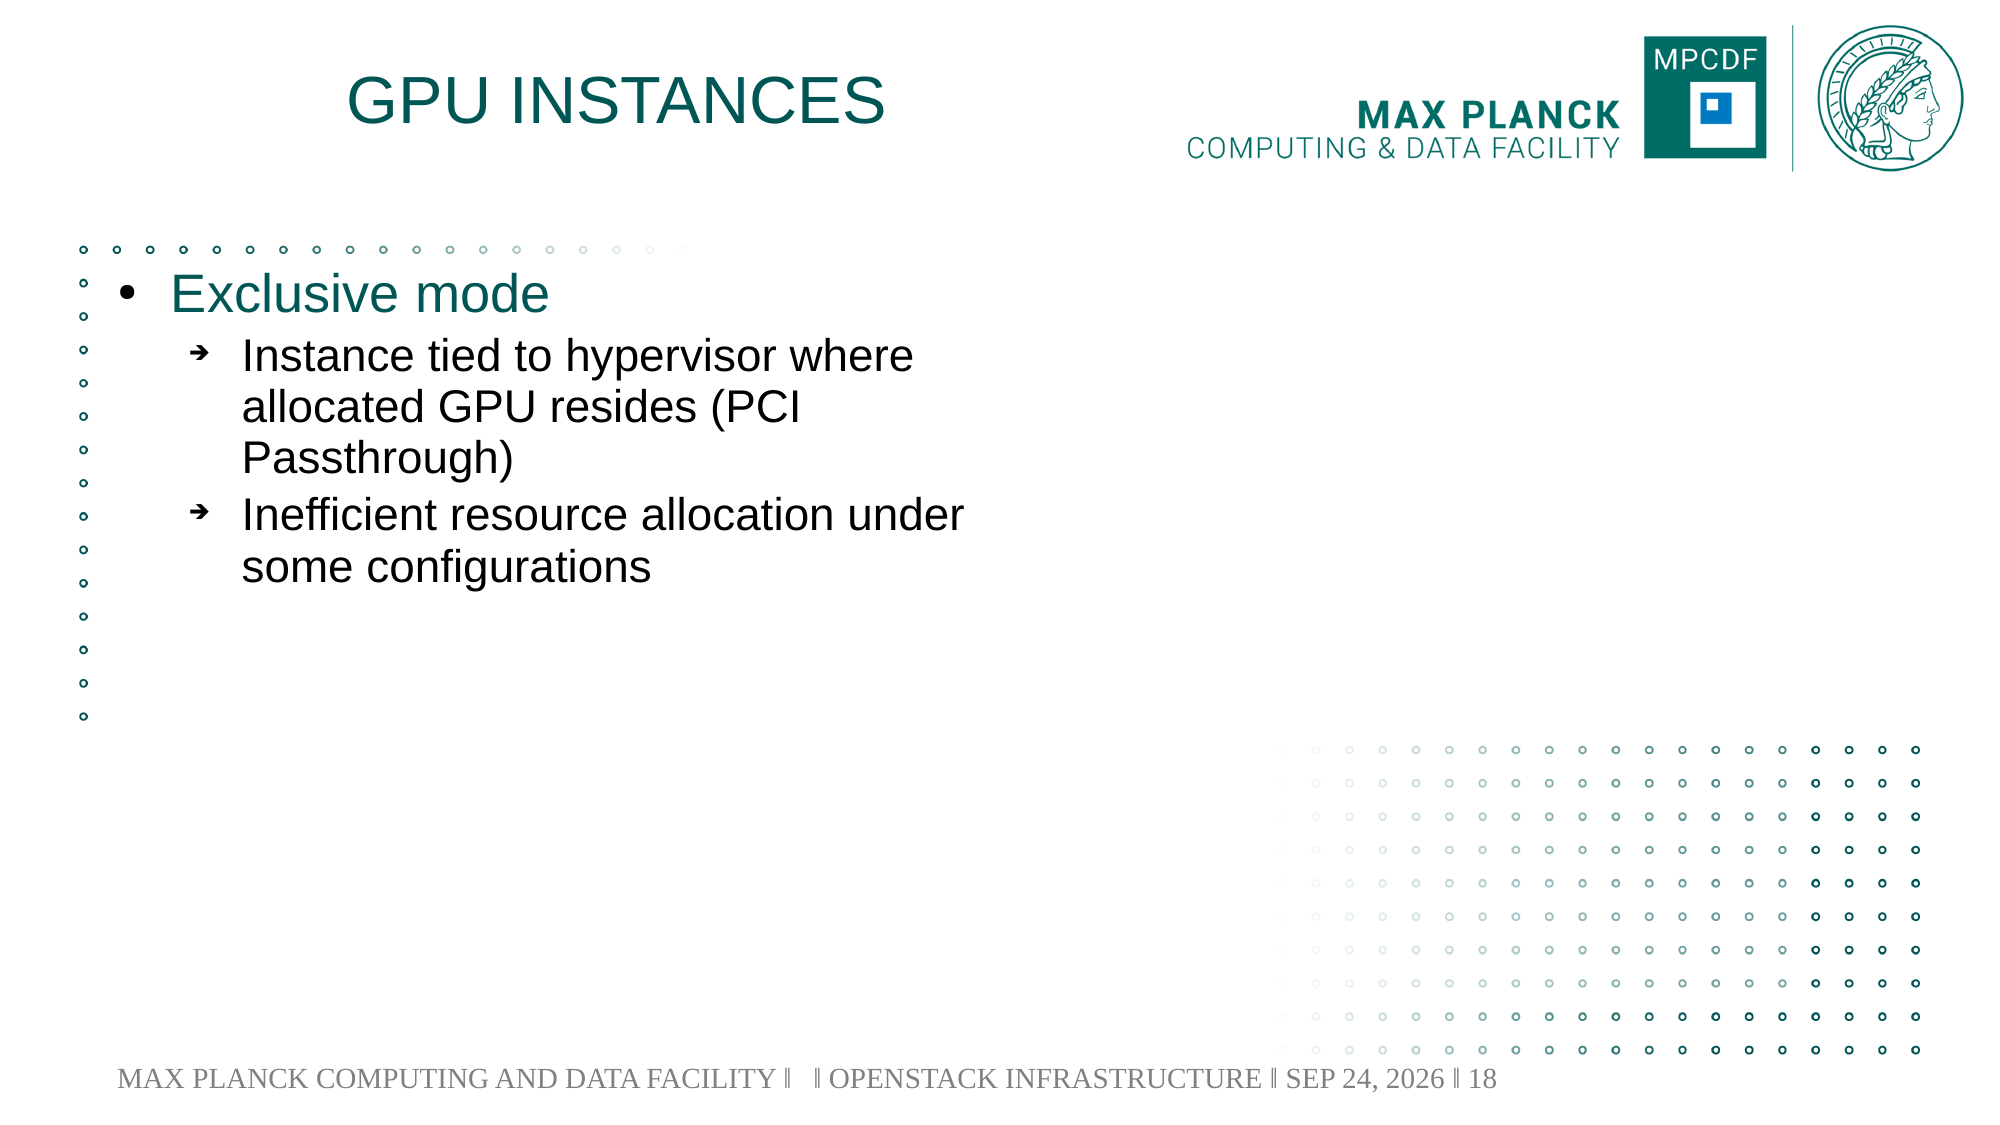

# Gpu instances
Exclusive mode
Instance tied to hypervisor where allocated GPU resides (PCI Passthrough)
Inefficient resource allocation under some configurations
OpenStack Infrastructure